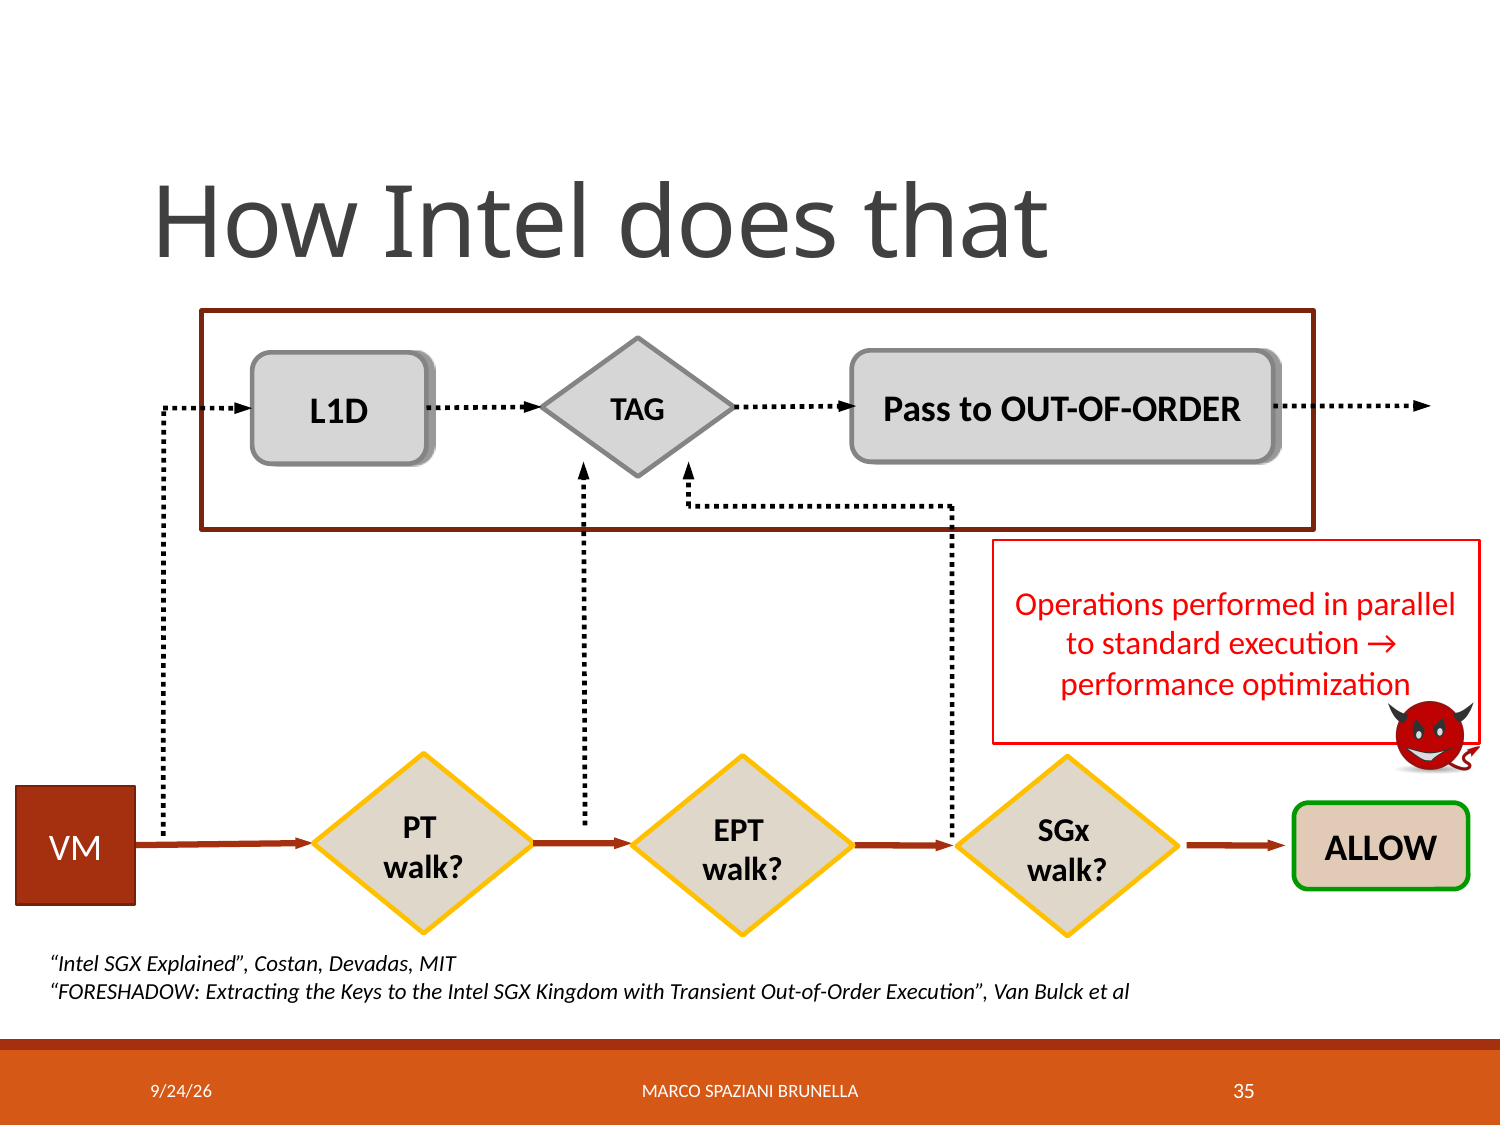

How Intel does that
TAG
Pass to OUT-OF-ORDER
L1D
Operations performed in parallel to standard execution → performance optimization
PT
walk?
EPT
walk?
SGx
walk?
VM
ALLOW
“Intel SGX Explained”, Costan, Devadas, MIT
“FORESHADOW: Extracting the Keys to the Intel SGX Kingdom with Transient Out-of-Order Execution”, Van Bulck et al
Marco Spaziani Brunella